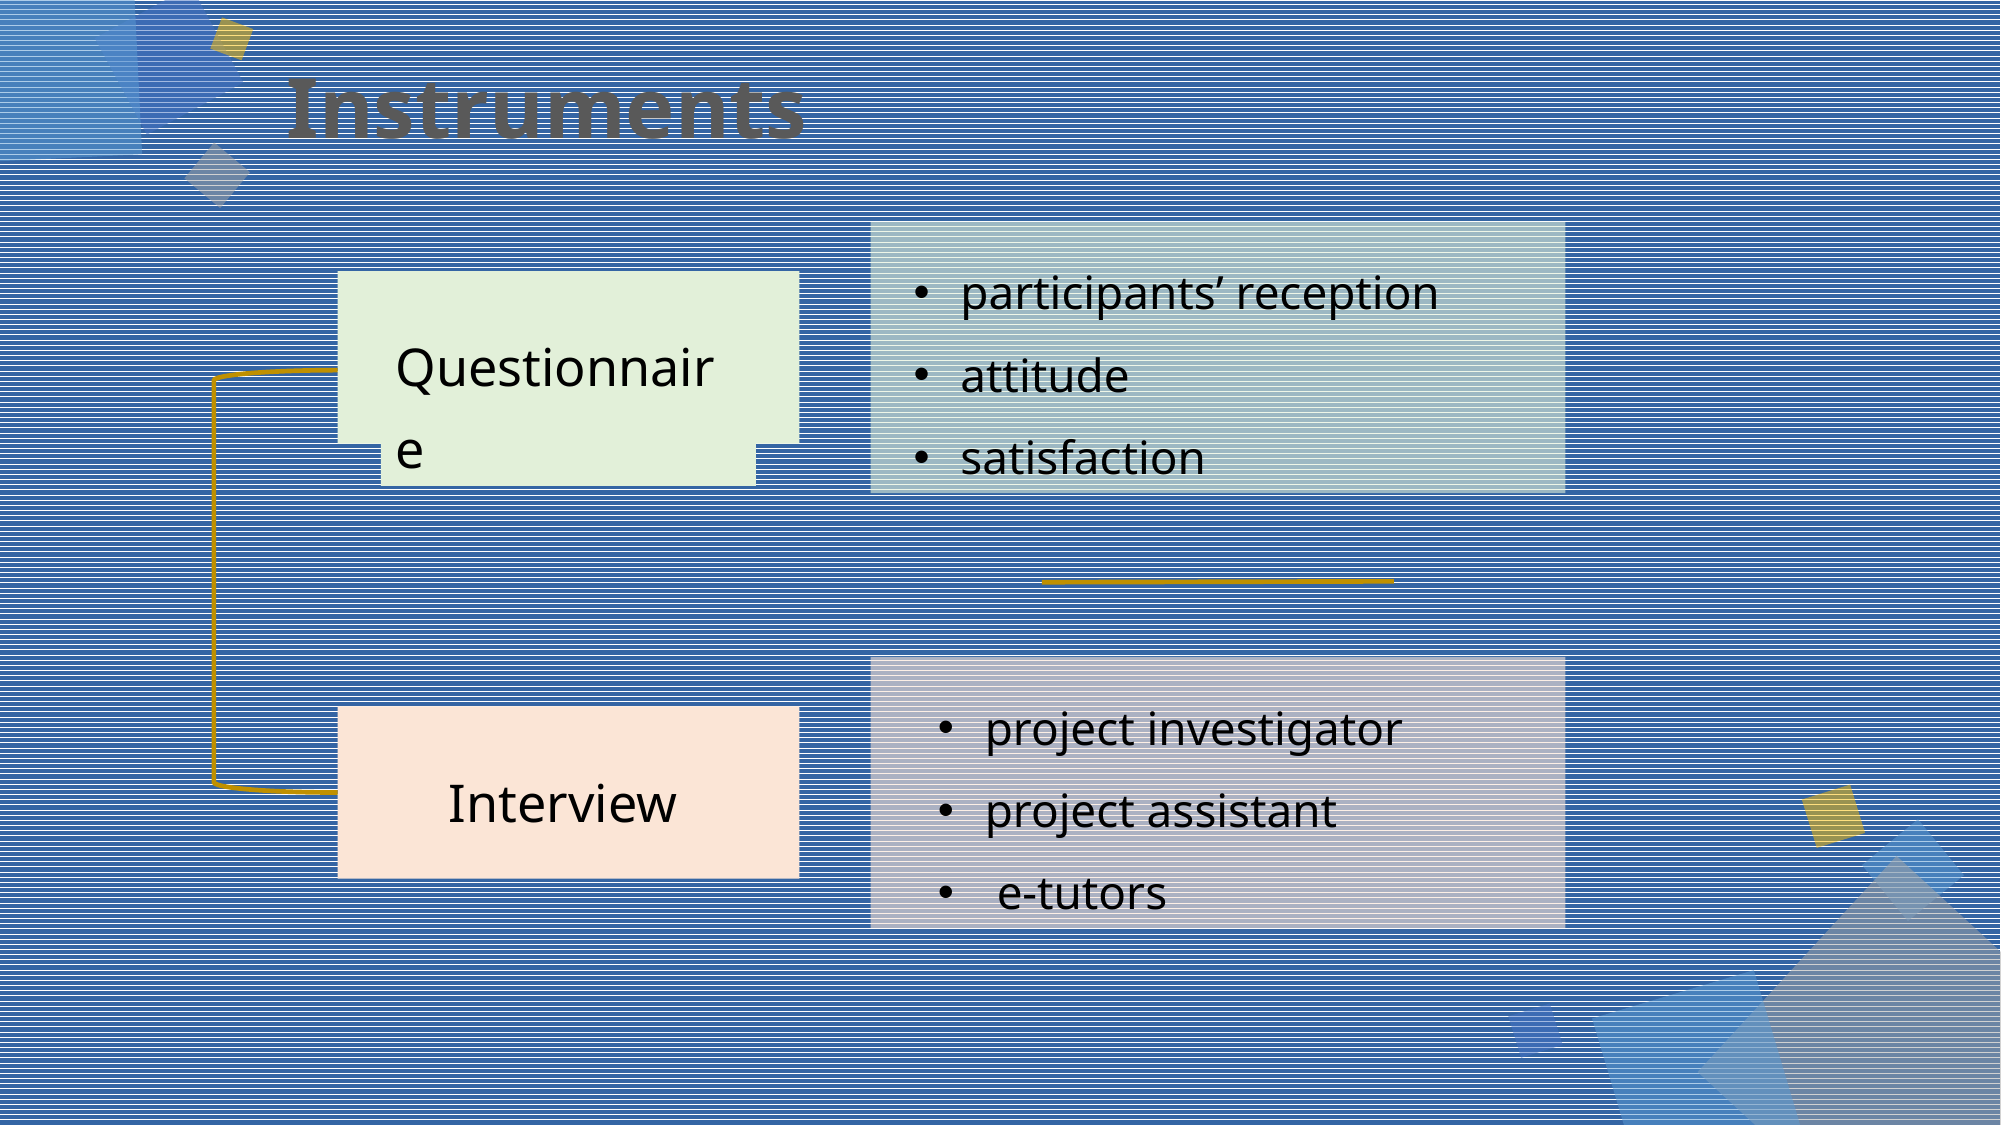

# Instruments
participants’ reception
attitude
satisfaction
Questionnaire
project investigator
project assistant
 e-tutors
Interview